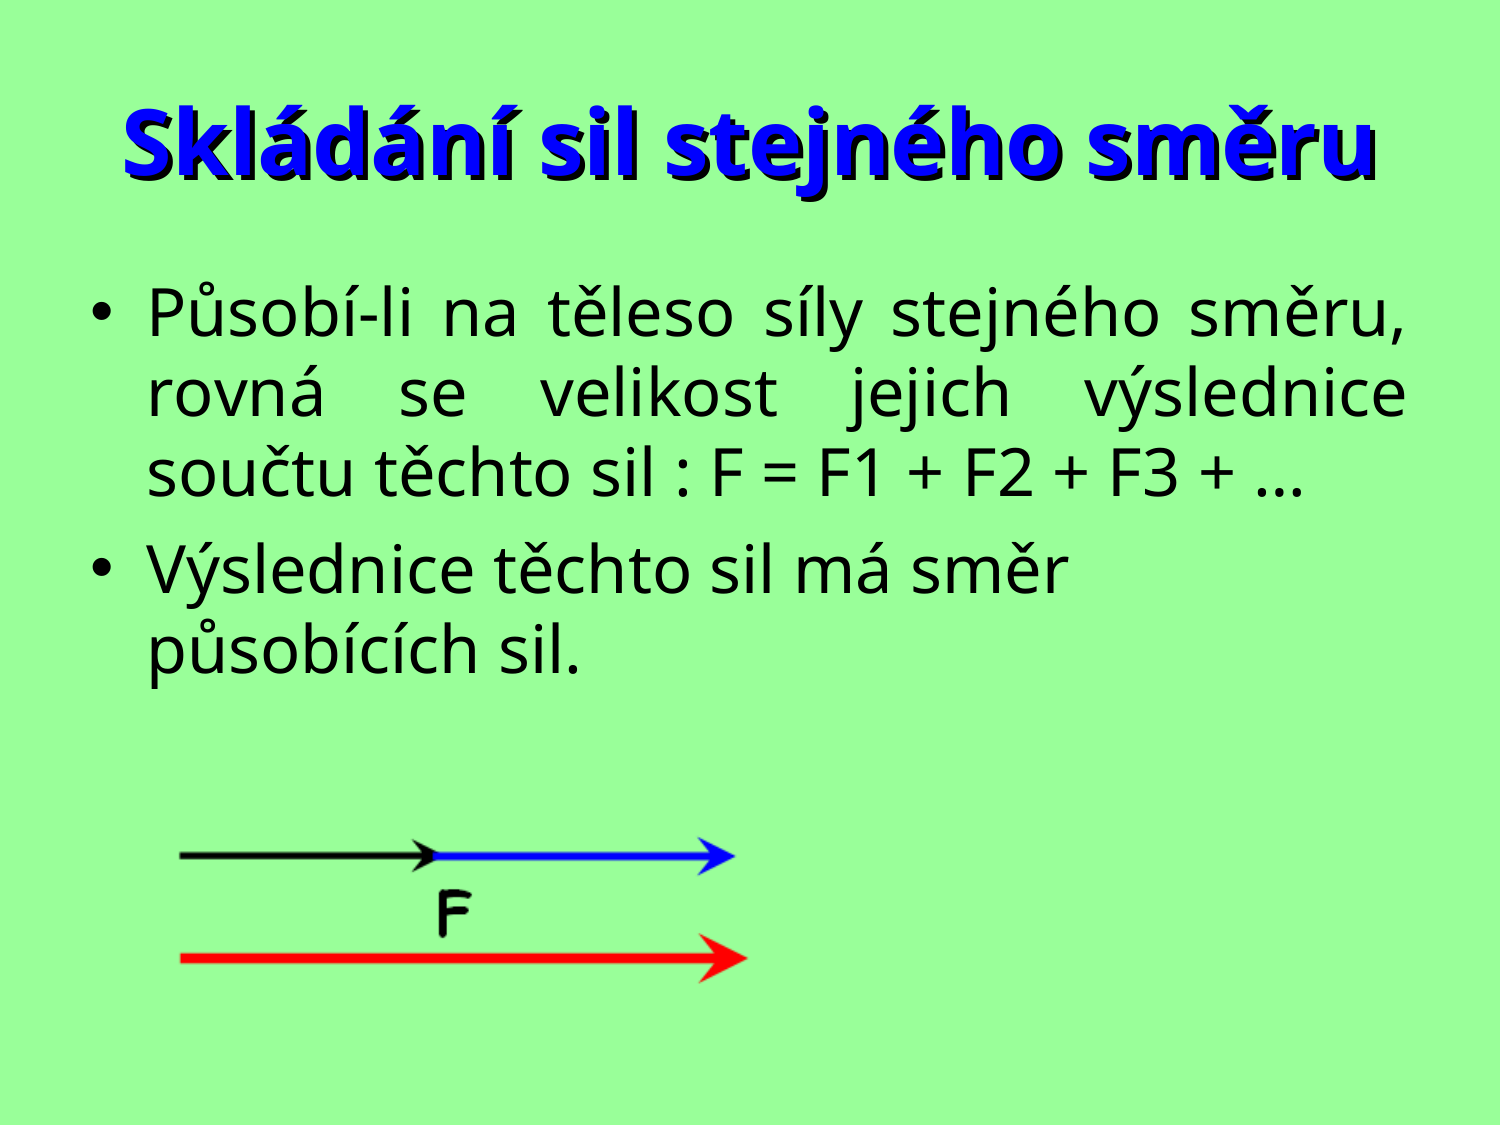

Skládání sil stejného směru
# Působí-li na těleso síly stejného směru, rovná se velikost jejich výslednice součtu těchto sil : F = F1 + F2 + F3 + …
Výslednice těchto sil má směr působících sil.